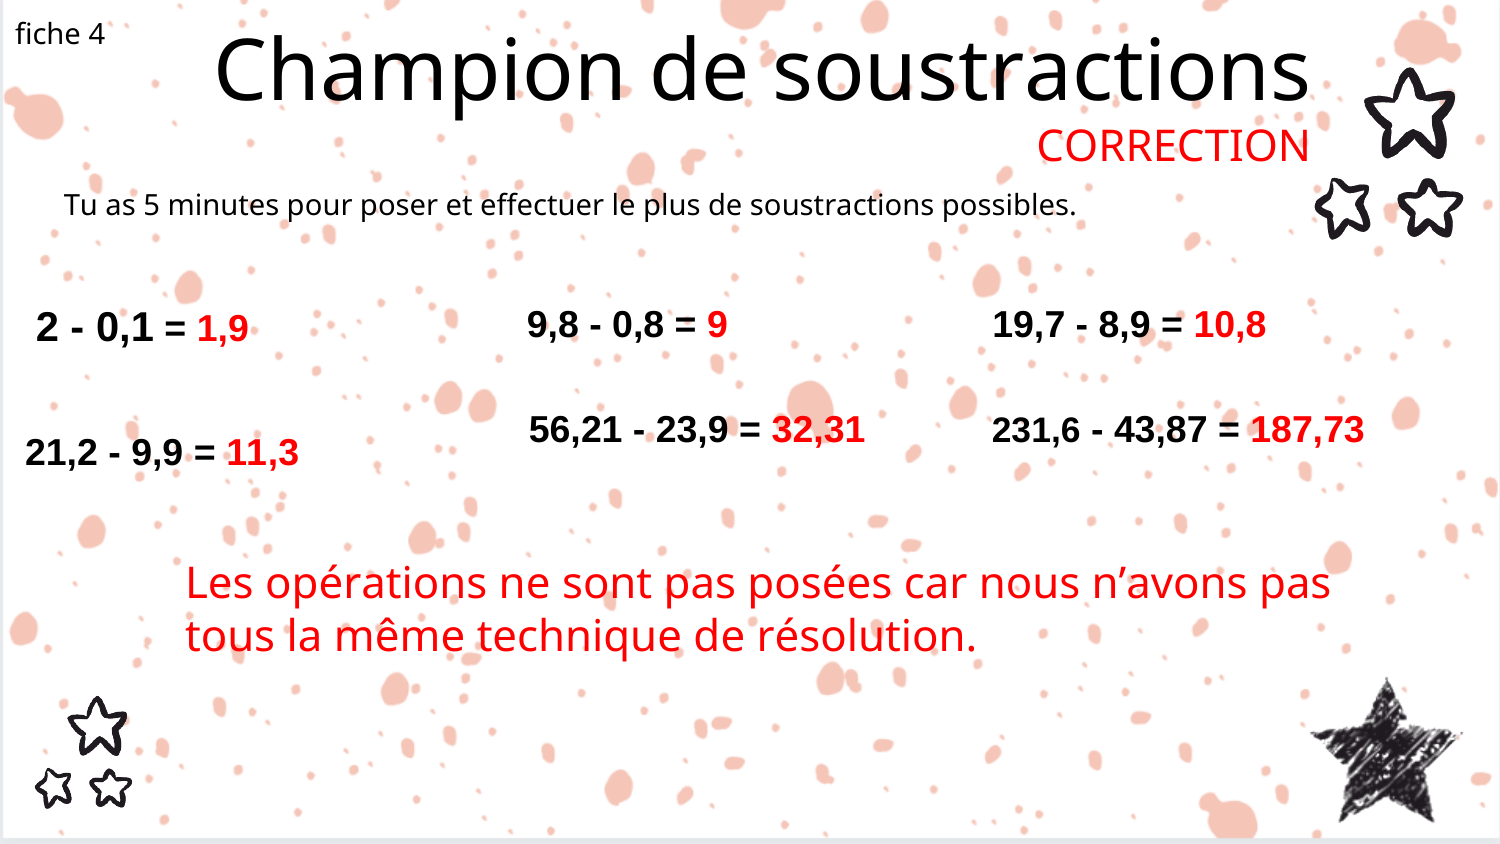

fiche 4
Champion de soustractions
CORRECTION
Tu as 5 minutes pour poser et effectuer le plus de soustractions possibles.
 2 - 0,1 = 1,9
 9,8 - 0,8 = 9
 19,7 - 8,9 = 10,8
 56,21 - 23,9 = 32,31
 231,6 - 43,87 = 187,73
 21,2 - 9,9 = 11,3
Les opérations ne sont pas posées car nous n’avons pas tous la même technique de résolution.